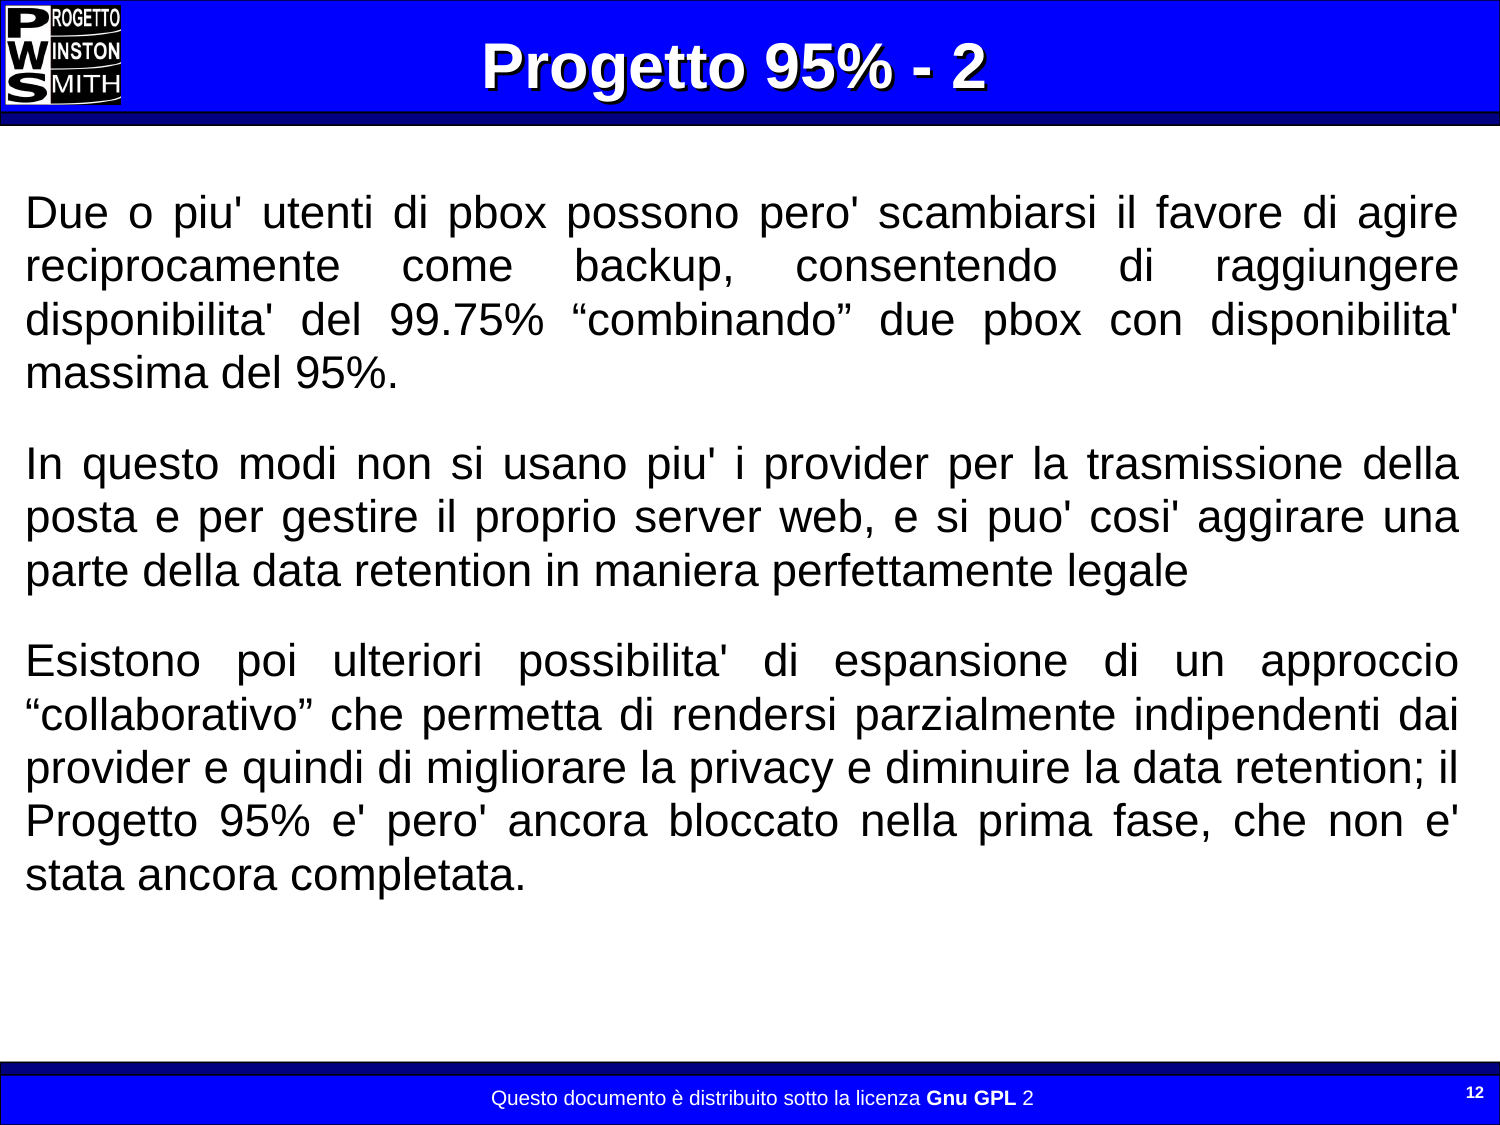

Progetto 95% - 2
Due o piu' utenti di pbox possono pero' scambiarsi il favore di agire reciprocamente come backup, consentendo di raggiungere disponibilita' del 99.75% “combinando” due pbox con disponibilita' massima del 95%.
In questo modi non si usano piu' i provider per la trasmissione della posta e per gestire il proprio server web, e si puo' cosi' aggirare una parte della data retention in maniera perfettamente legale
Esistono poi ulteriori possibilita' di espansione di un approccio “collaborativo” che permetta di rendersi parzialmente indipendenti dai provider e quindi di migliorare la privacy e diminuire la data retention; il Progetto 95% e' pero' ancora bloccato nella prima fase, che non e' stata ancora completata.